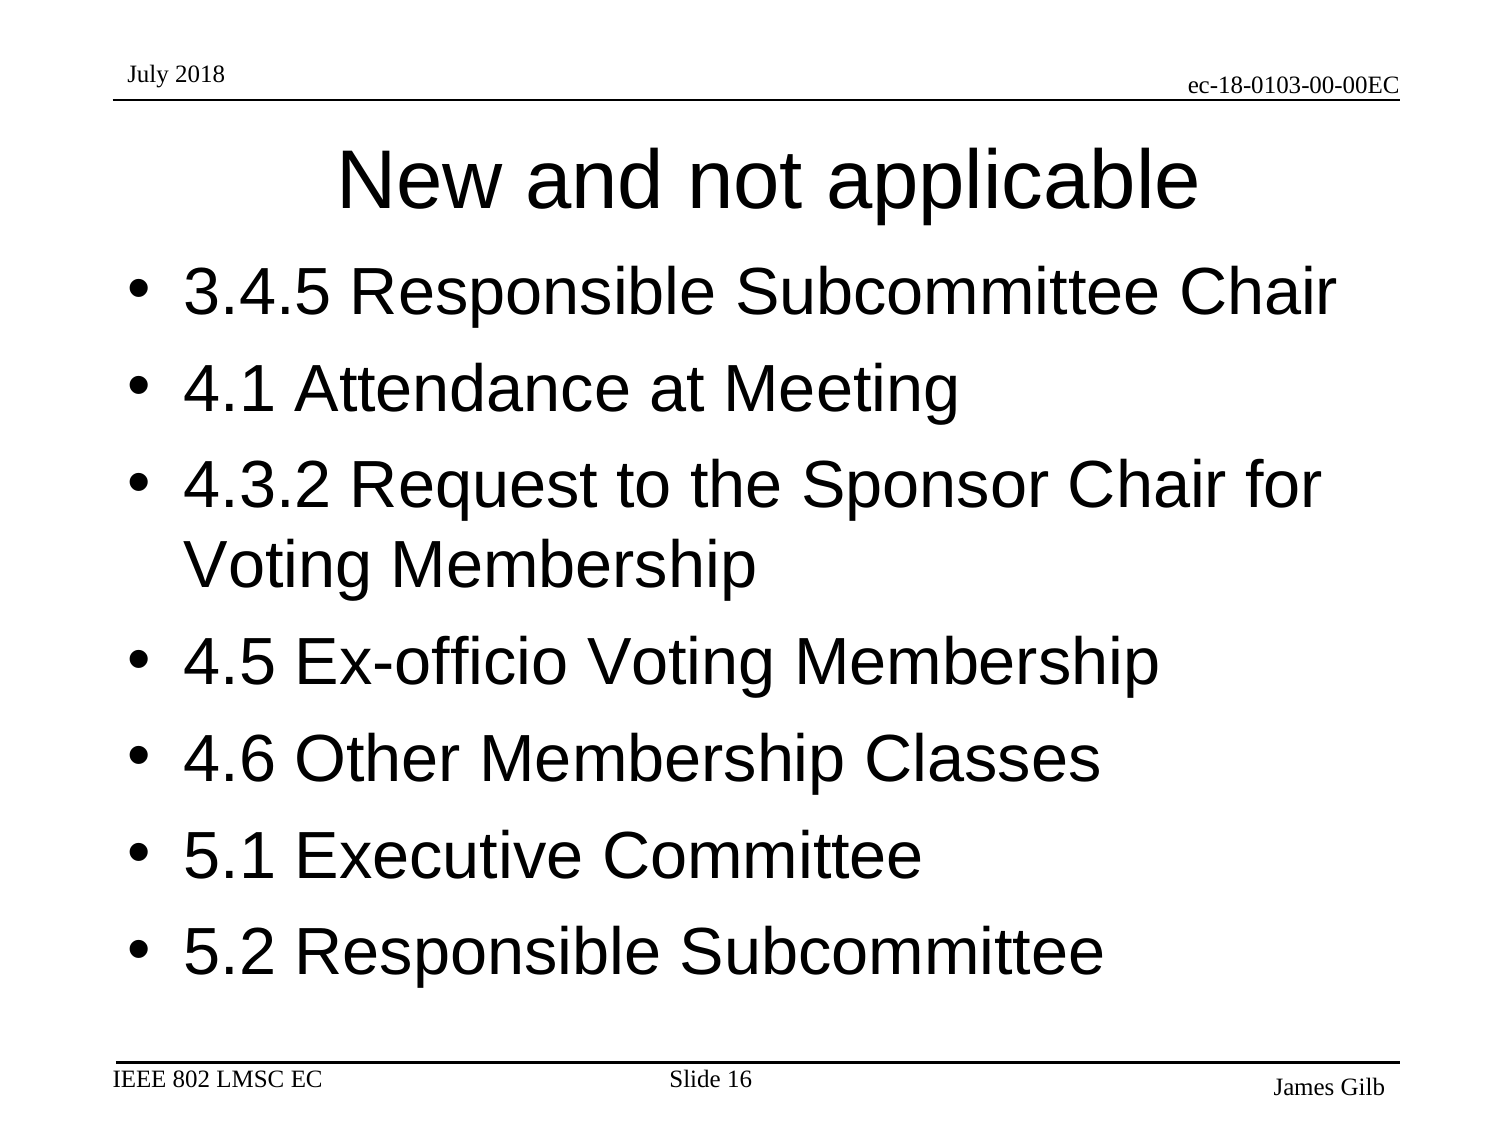

# New and not applicable
3.4.5 Responsible Subcommittee Chair
4.1 Attendance at Meeting
4.3.2 Request to the Sponsor Chair for Voting Membership
4.5 Ex-officio Voting Membership
4.6 Other Membership Classes
5.1 Executive Committee
5.2 Responsible Subcommittee
16